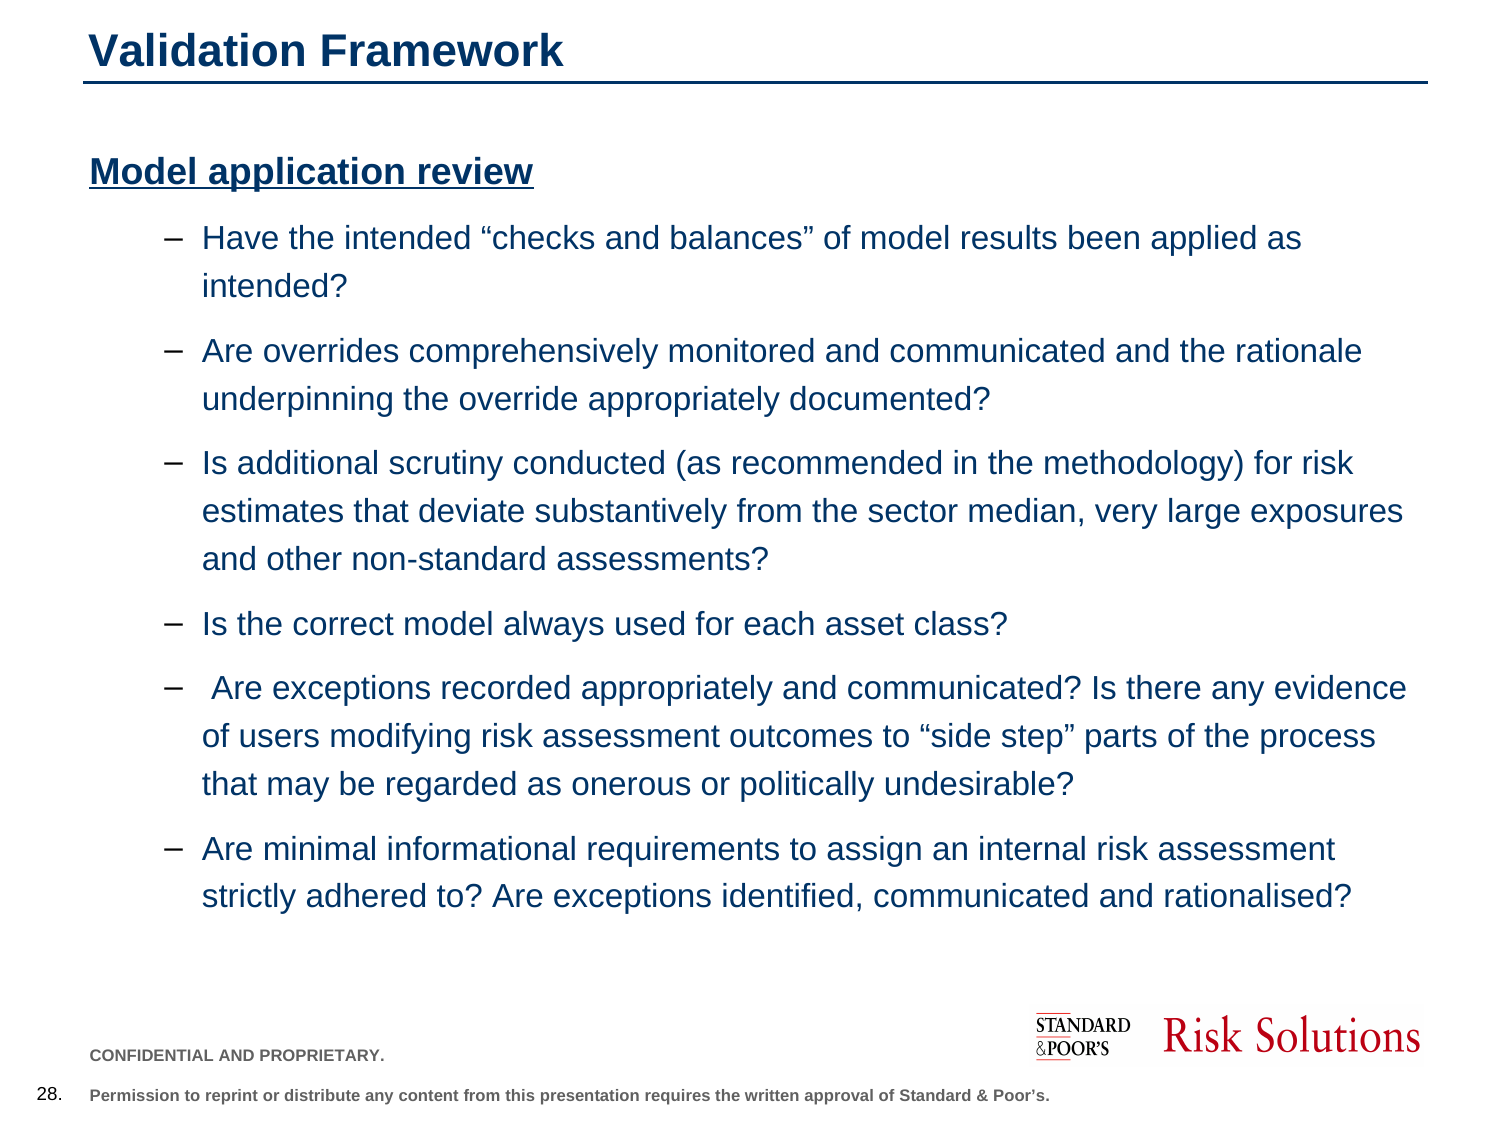

# Validation Framework
Model application review
Have the intended “checks and balances” of model results been applied as intended?
Are overrides comprehensively monitored and communicated and the rationale underpinning the override appropriately documented?
Is additional scrutiny conducted (as recommended in the methodology) for risk estimates that deviate substantively from the sector median, very large exposures and other non-standard assessments?
Is the correct model always used for each asset class?
 Are exceptions recorded appropriately and communicated? Is there any evidence of users modifying risk assessment outcomes to “side step” parts of the process that may be regarded as onerous or politically undesirable?
Are minimal informational requirements to assign an internal risk assessment strictly adhered to? Are exceptions identified, communicated and rationalised?